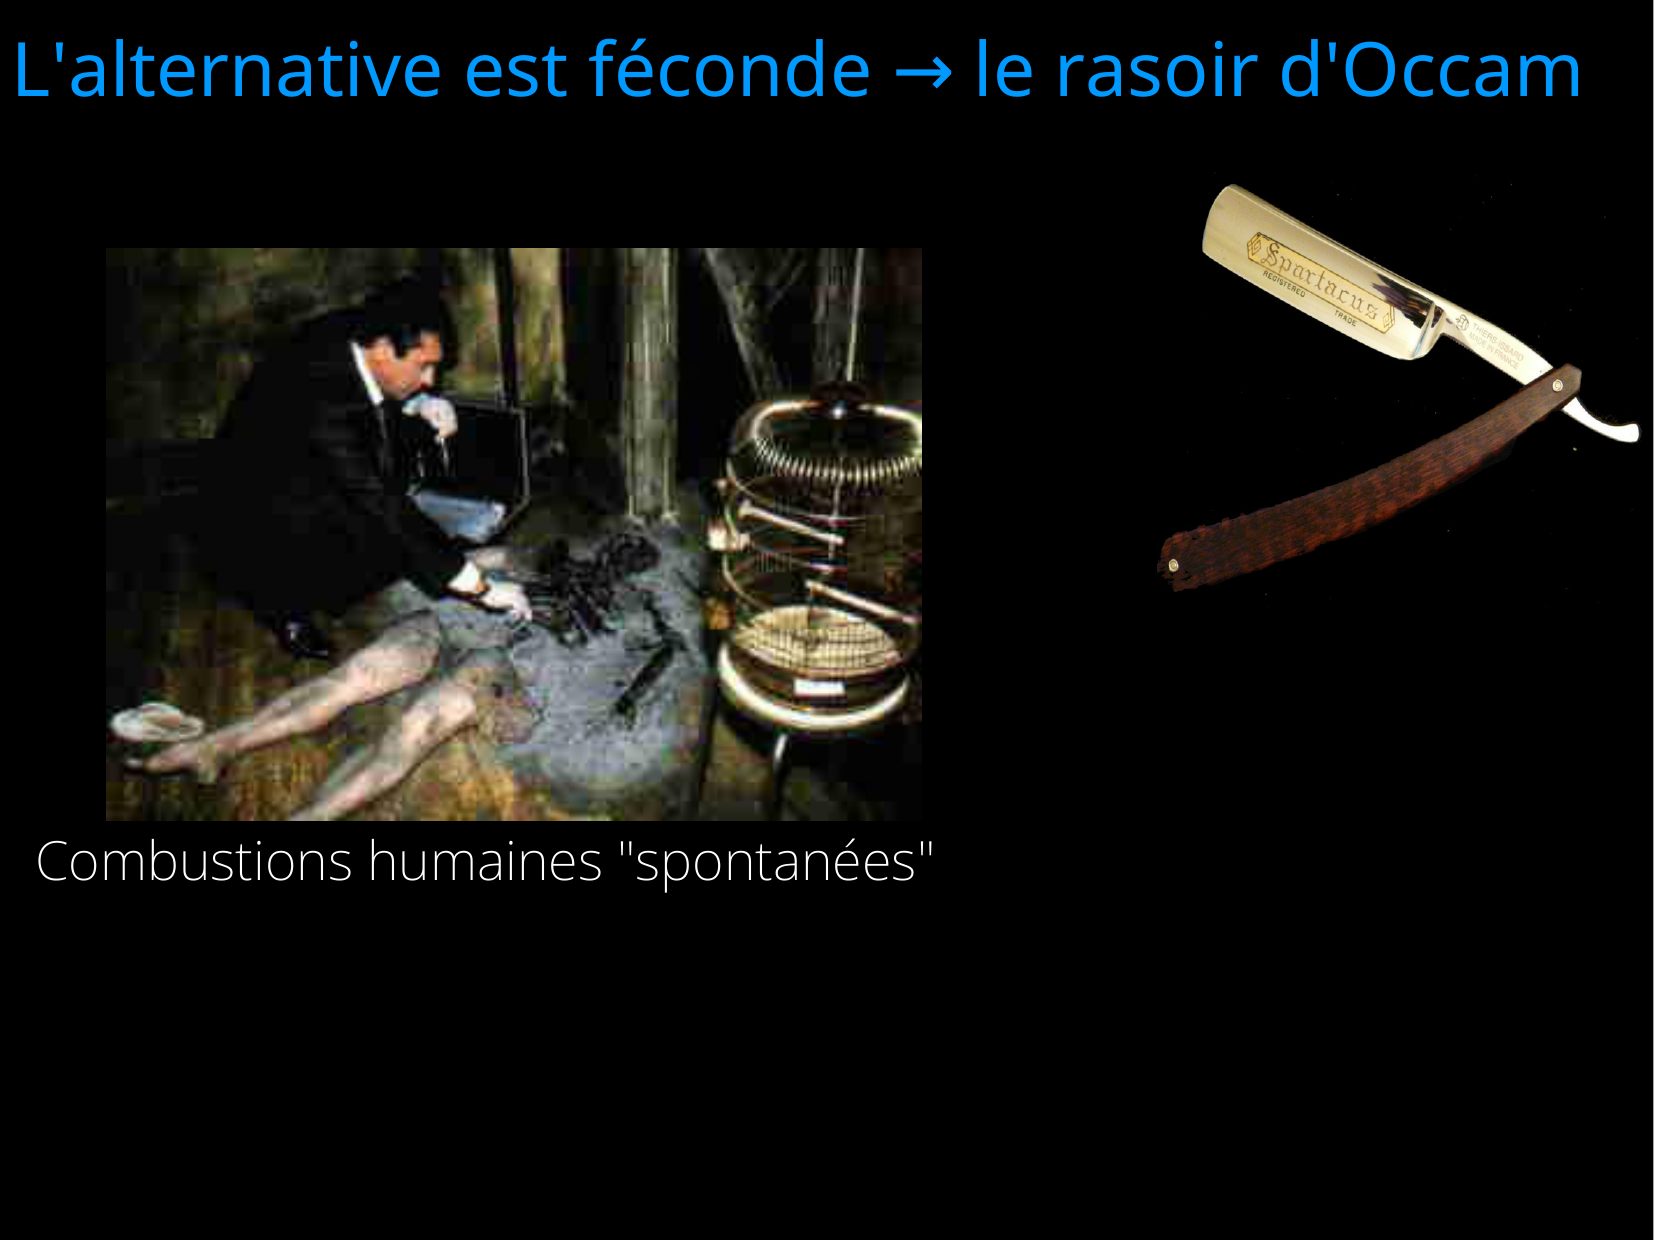

L'alternative est féconde → le rasoir d'Occam
Combustions humaines "spontanées"